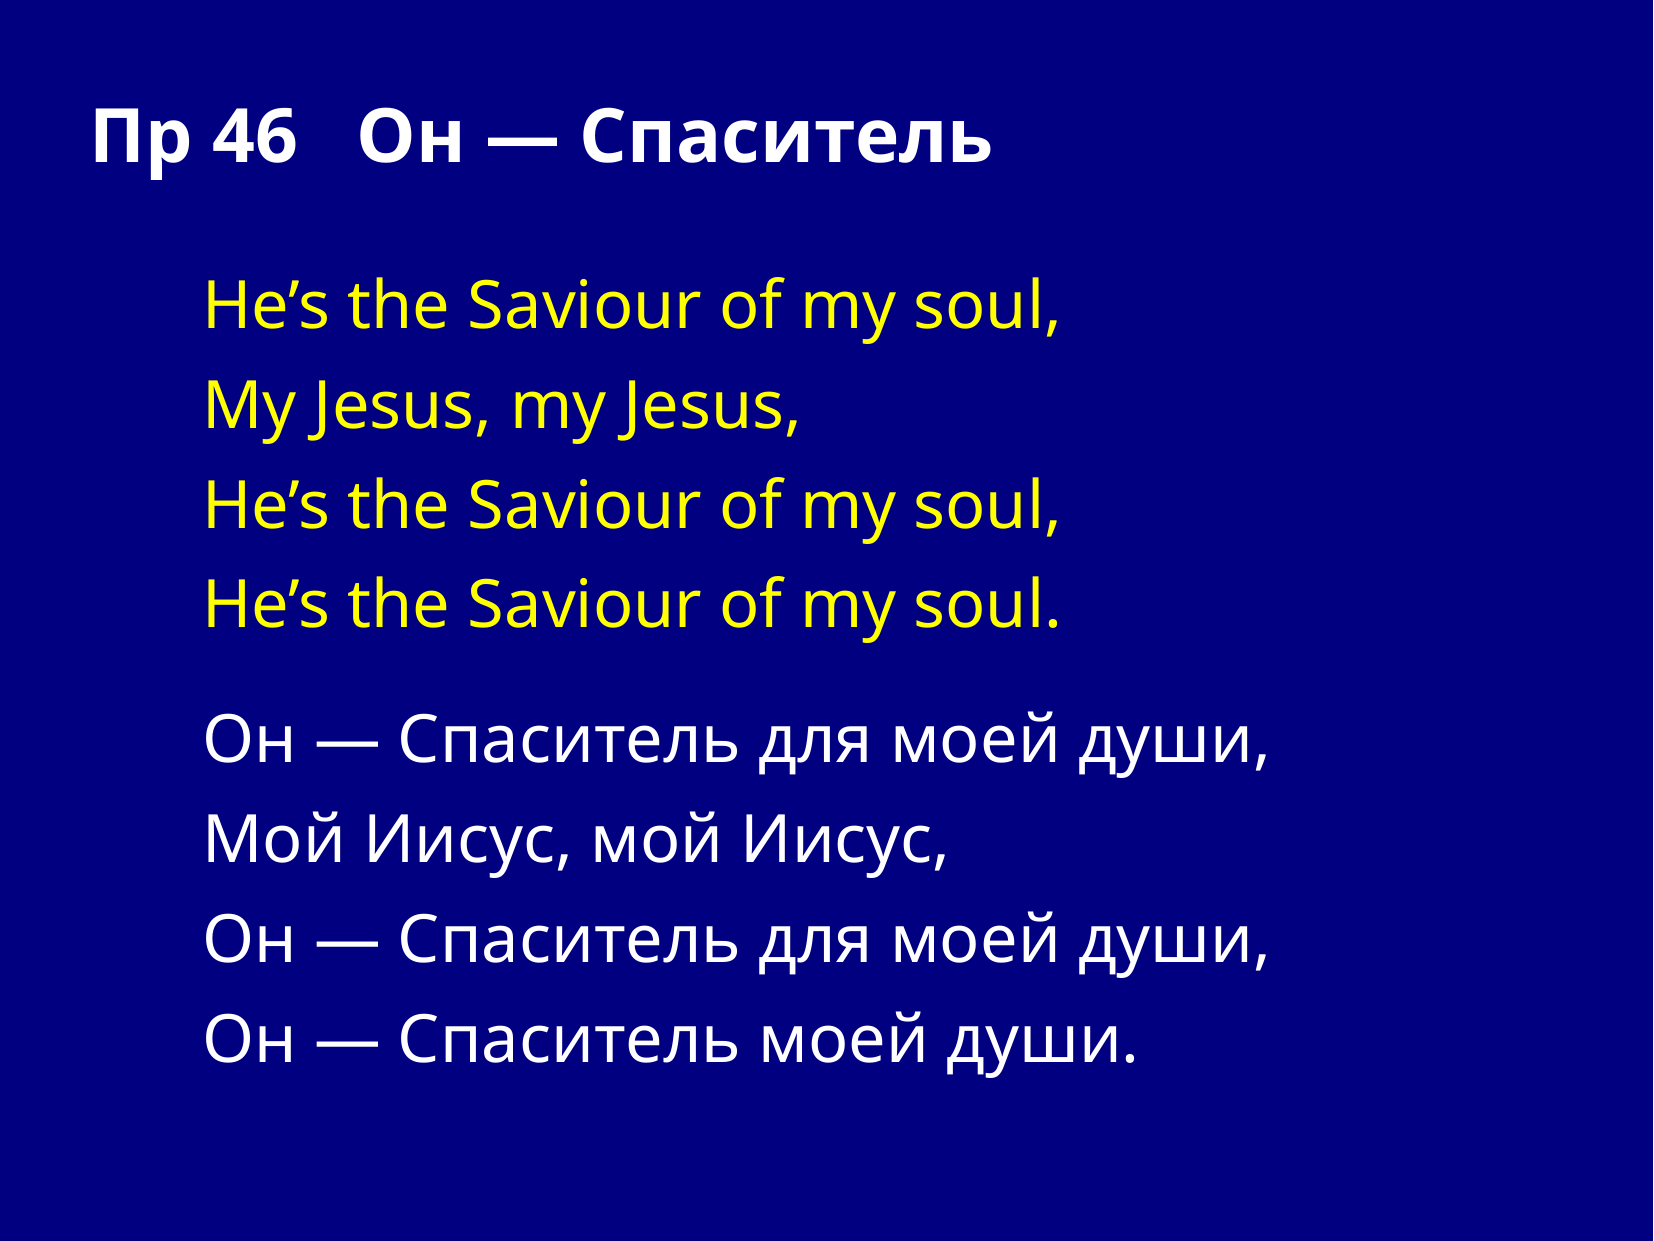

Пр 46 Он — Спаситель
	He’s the Saviour of my soul,
	My Jesus, my Jesus,
	He’s the Saviour of my soul,
	He’s the Saviour of my soul.
	Он — Спаситель для моей души,
	Мой Иисус, мой Иисус,
	Он — Спаситель для моей души,
	Он — Спаситель моей души.